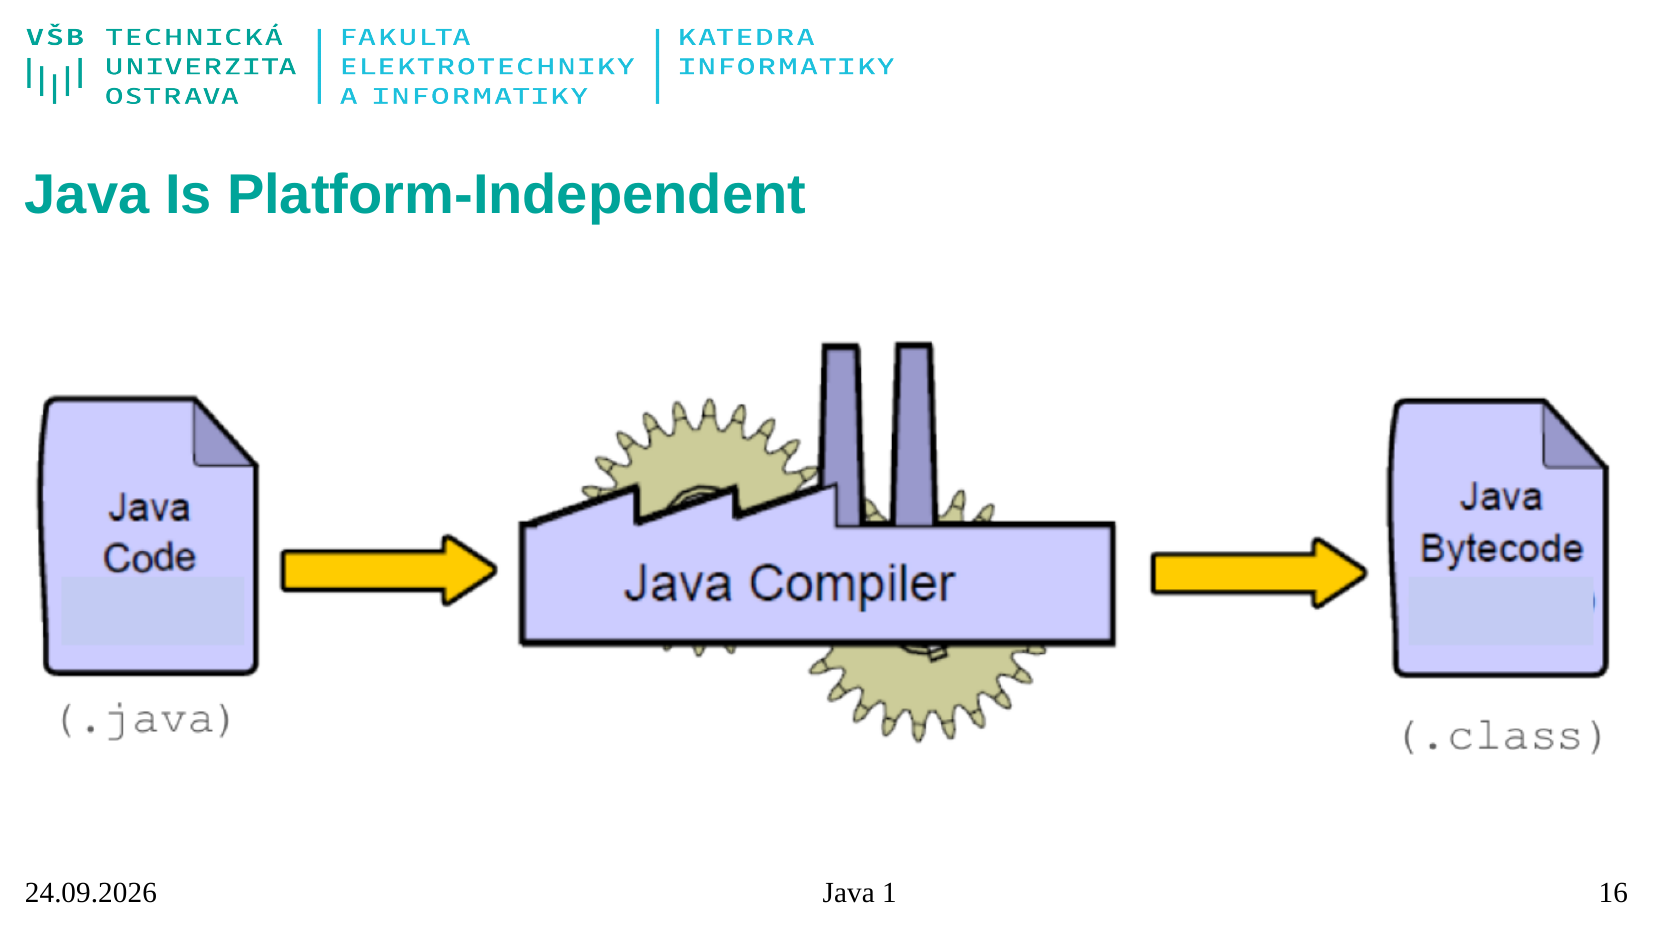

# Java Is Platform-Independent
Java 1
16